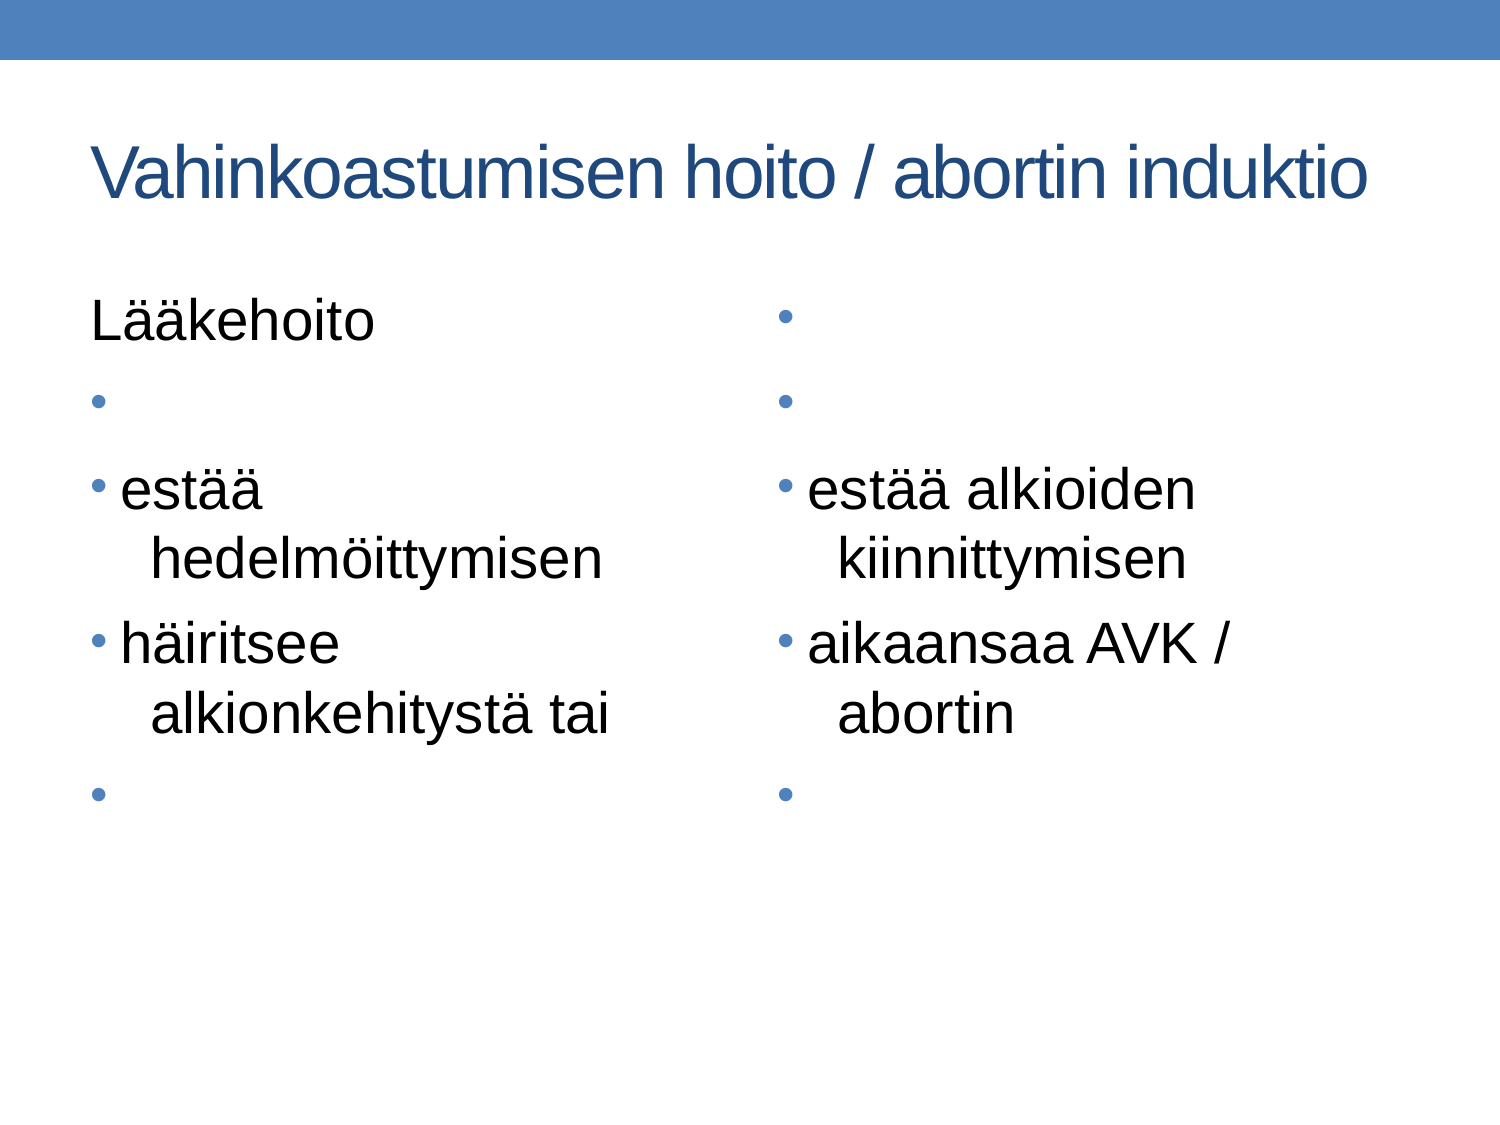

# Vahinkoastumisen hoito / abortin induktio
Lääkehoito
estää hedelmöittymisen
häiritsee alkionkehitystä tai
estää alkioiden kiinnittymisen
aikaansaa AVK / abortin